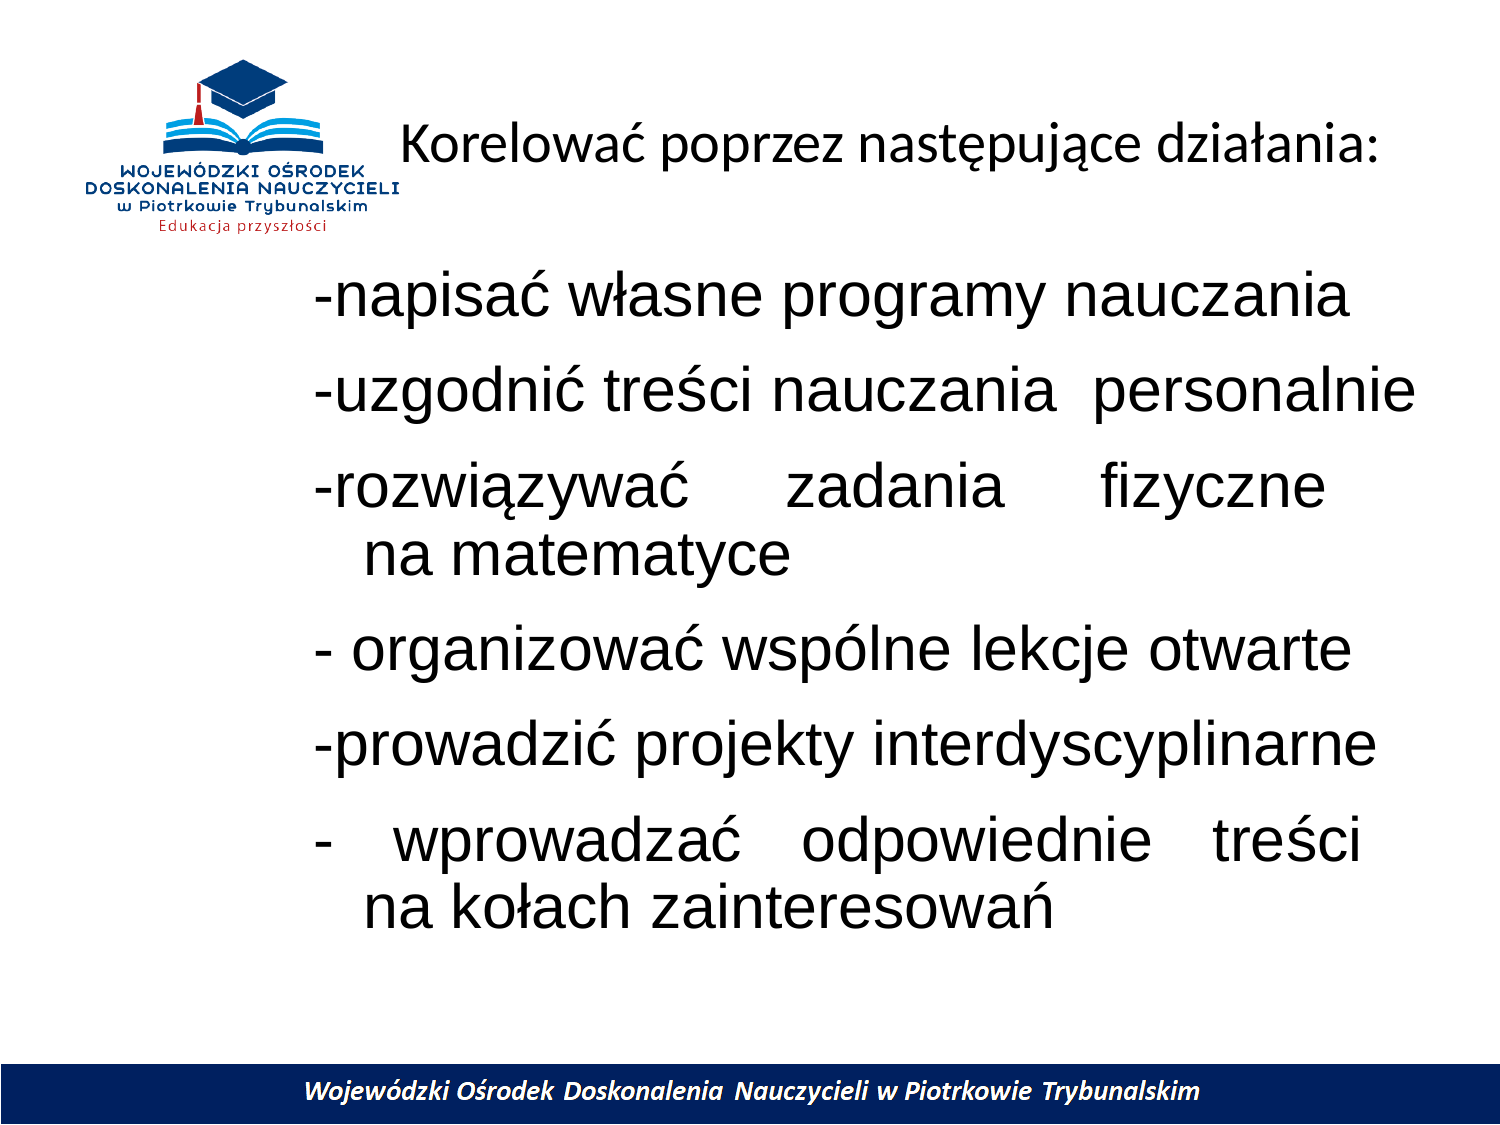

# Korelować poprzez następujące działania:
-napisać własne programy nauczania
-uzgodnić treści nauczania personalnie
-rozwiązywać zadania fizyczne
na matematyce
- organizować wspólne lekcje otwarte
-prowadzić projekty interdyscyplinarne
- wprowadzać odpowiednie treści
na kołach zainteresowań